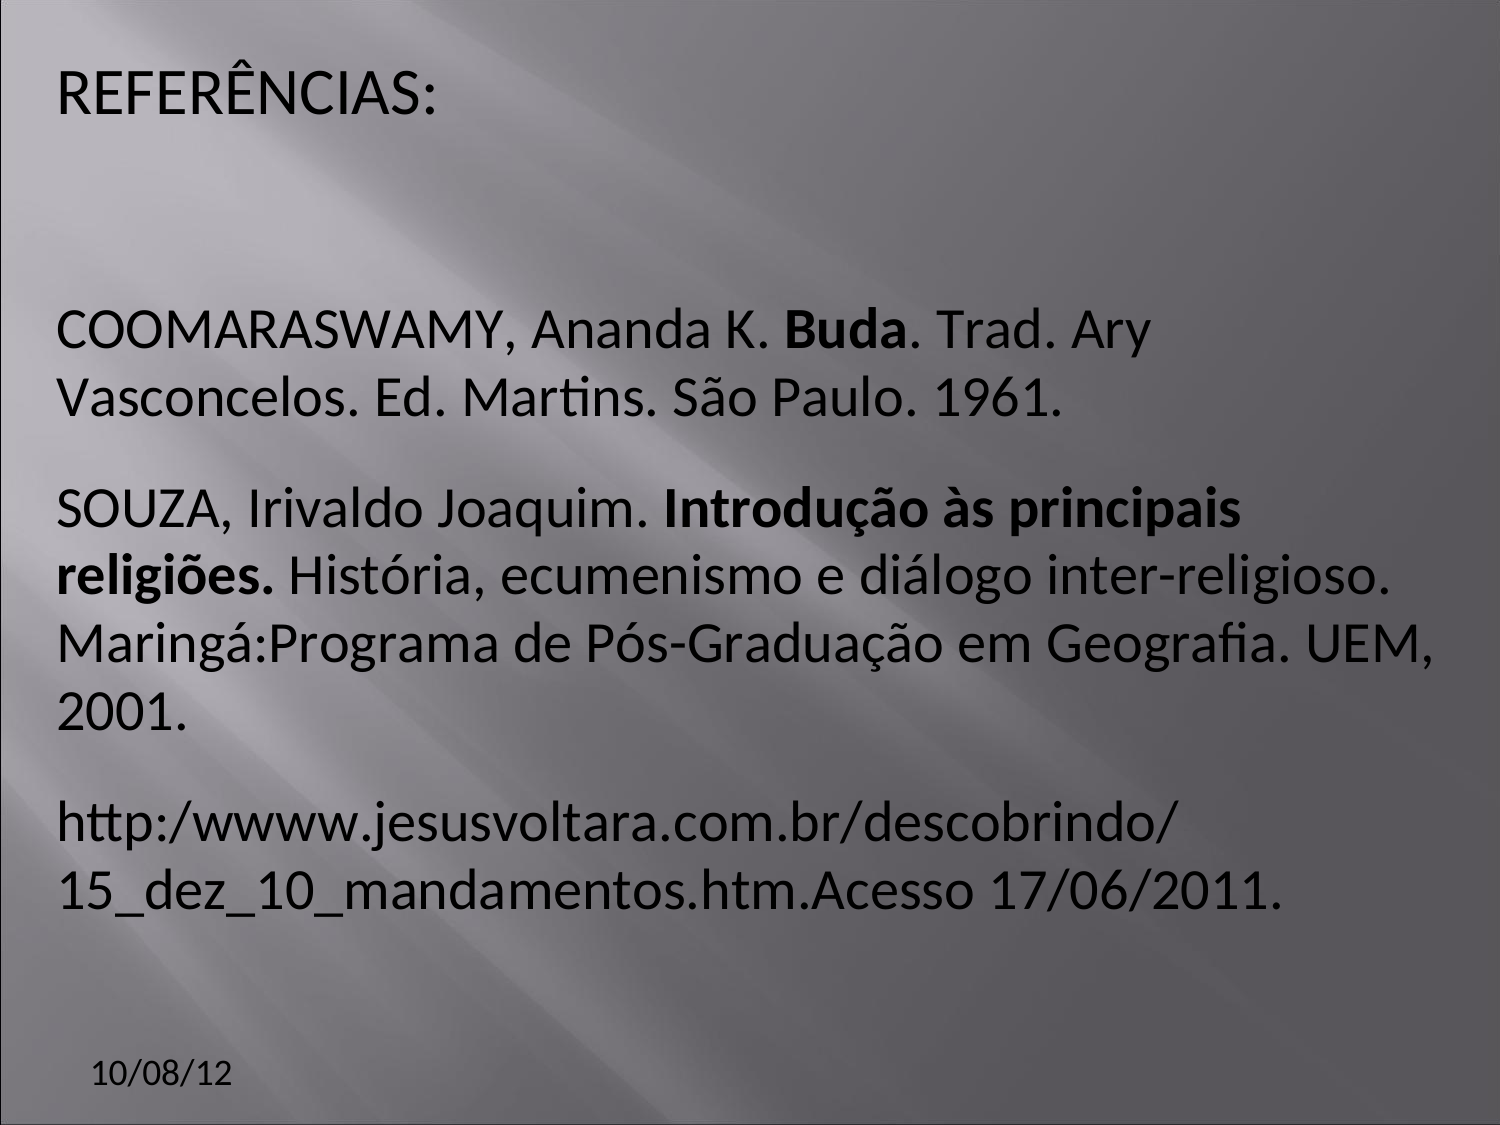

REFERÊNCIAS:
COOMARASWAMY, Ananda K. Buda. Trad. Ary Vasconcelos. Ed. Martins. São Paulo. 1961.
SOUZA, Irivaldo Joaquim. Introdução às principais religiões. História, ecumenismo e diálogo inter-religioso. Maringá:Programa de Pós-Graduação em Geografia. UEM, 2001.
http:/wwww.jesusvoltara.com.br/descobrindo/15_dez_10_mandamentos.htm.Acesso 17/06/2011.
10/08/12